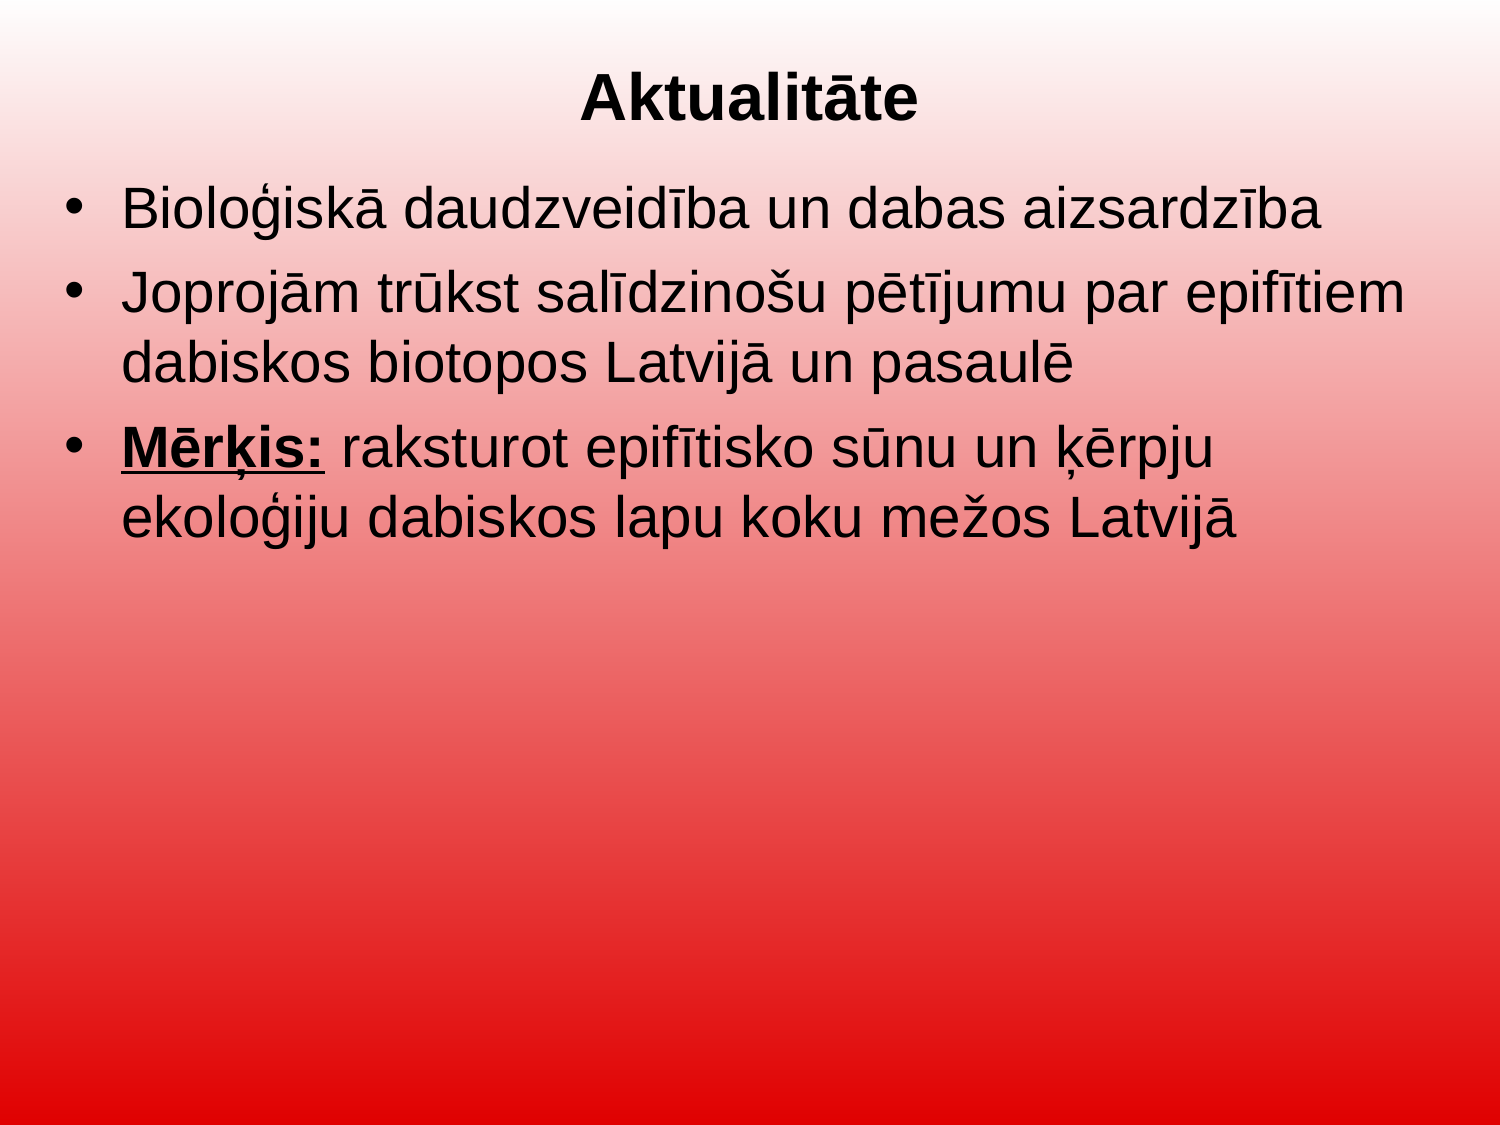

# Aktualitāte
Bioloģiskā daudzveidība un dabas aizsardzība
Joprojām trūkst salīdzinošu pētījumu par epifītiem dabiskos biotopos Latvijā un pasaulē
Mērķis: raksturot epifītisko sūnu un ķērpju ekoloģiju dabiskos lapu koku mežos Latvijā